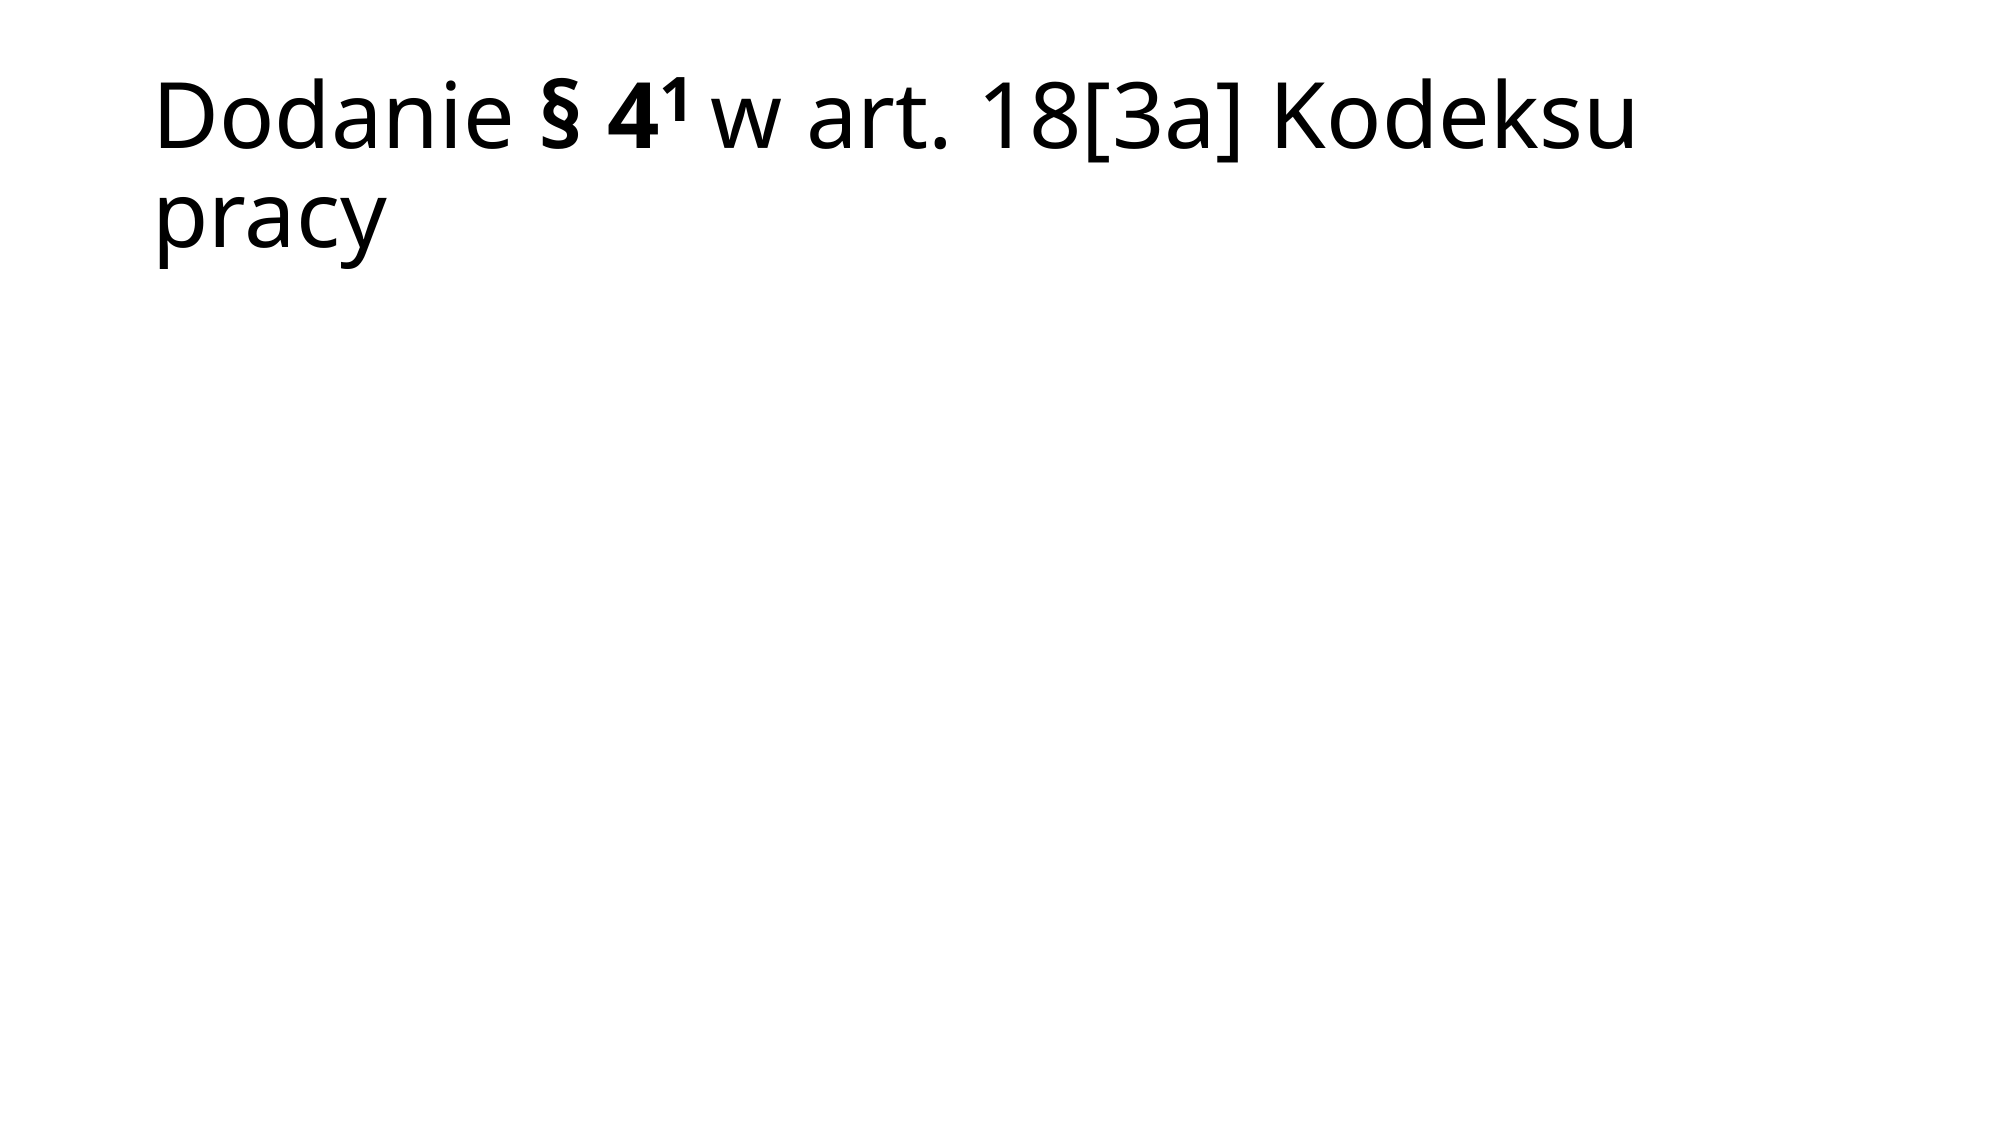

# Dodanie § 41 w art. 18[3a] Kodeksu pracy